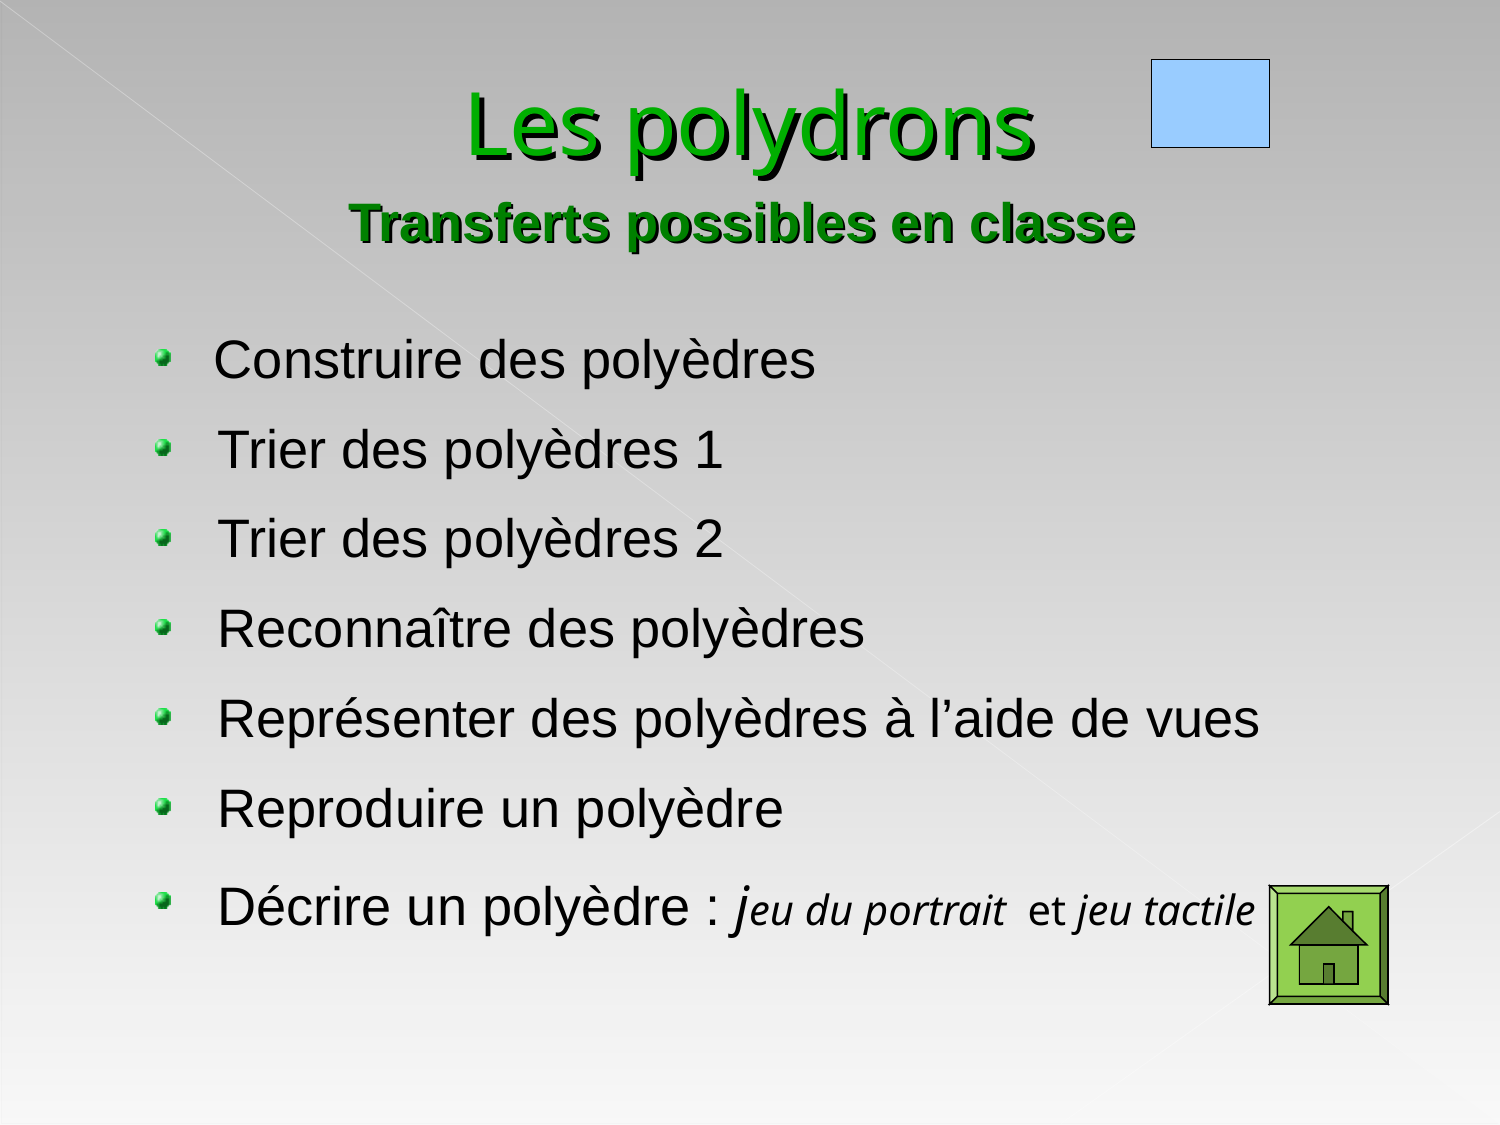

# Les polydrons
Transferts possibles en classe
 Construire des polyèdres
 Trier des polyèdres 1
 Trier des polyèdres 2
 Reconnaître des polyèdres
 Représenter des polyèdres à l’aide de vues
 Reproduire un polyèdre
 Décrire un polyèdre : jeu du portrait et jeu tactile